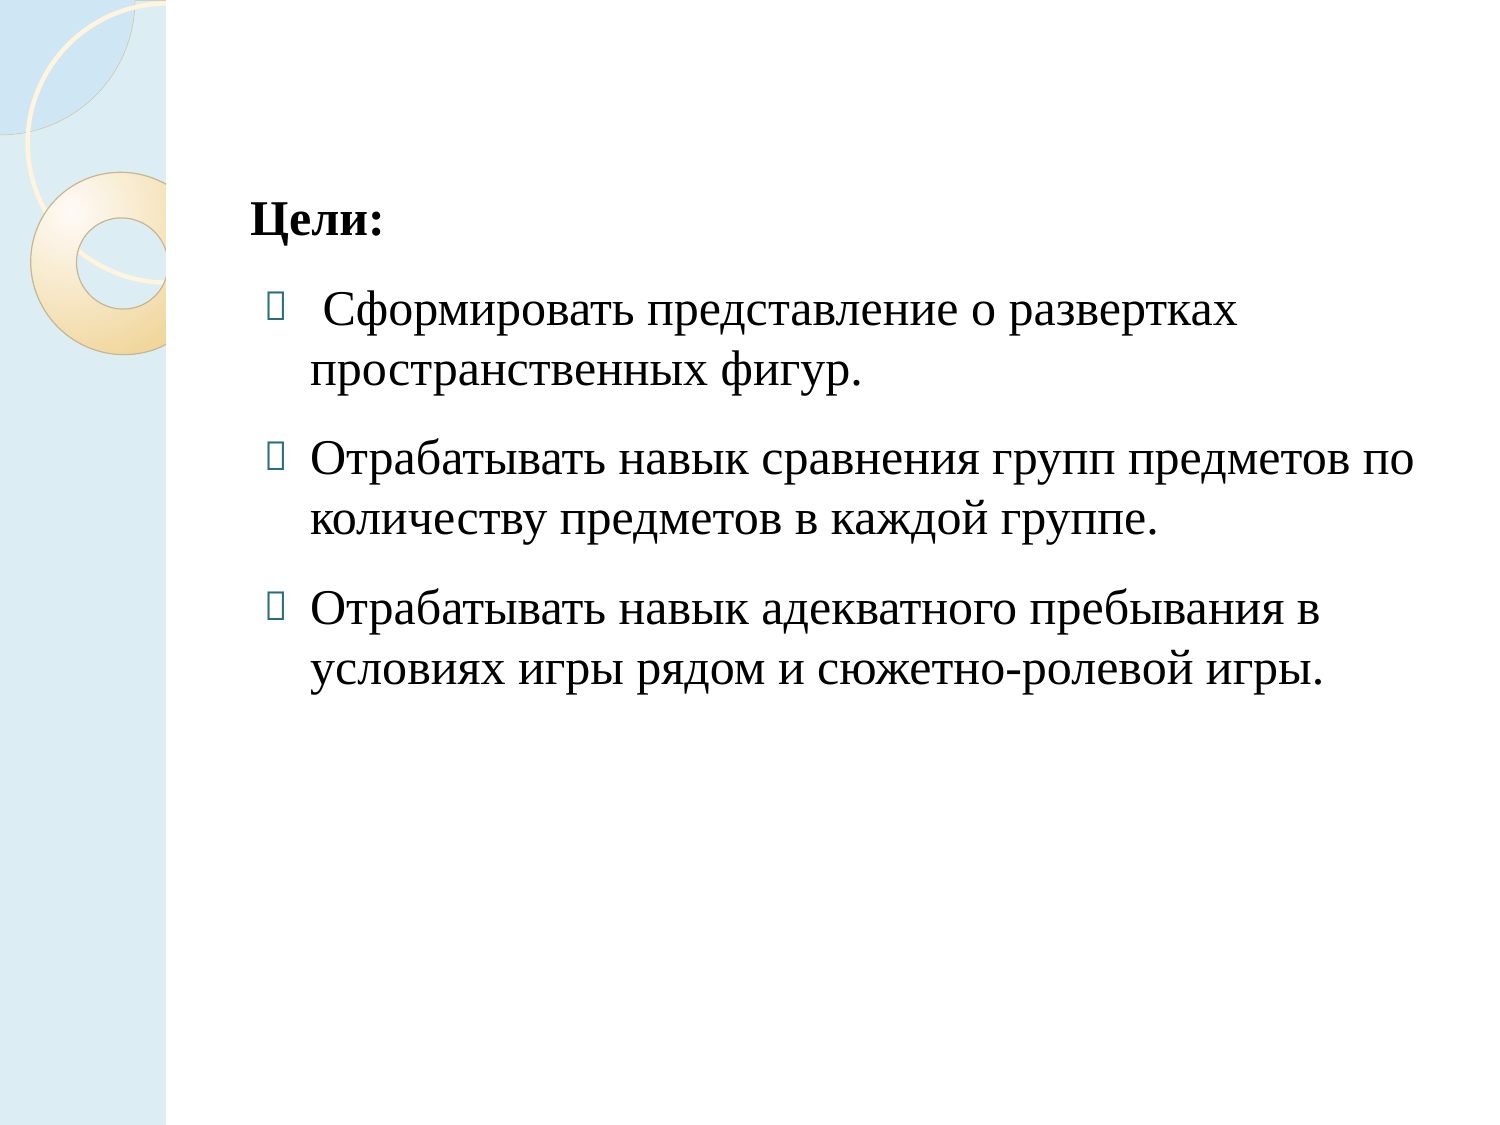

# Цели:
 Сформировать представление о развертках пространственных фигур.
Отрабатывать навык сравнения групп предметов по количеству предметов в каждой группе.
Отрабатывать навык адекватного пребывания в условиях игры рядом и сюжетно-ролевой игры.